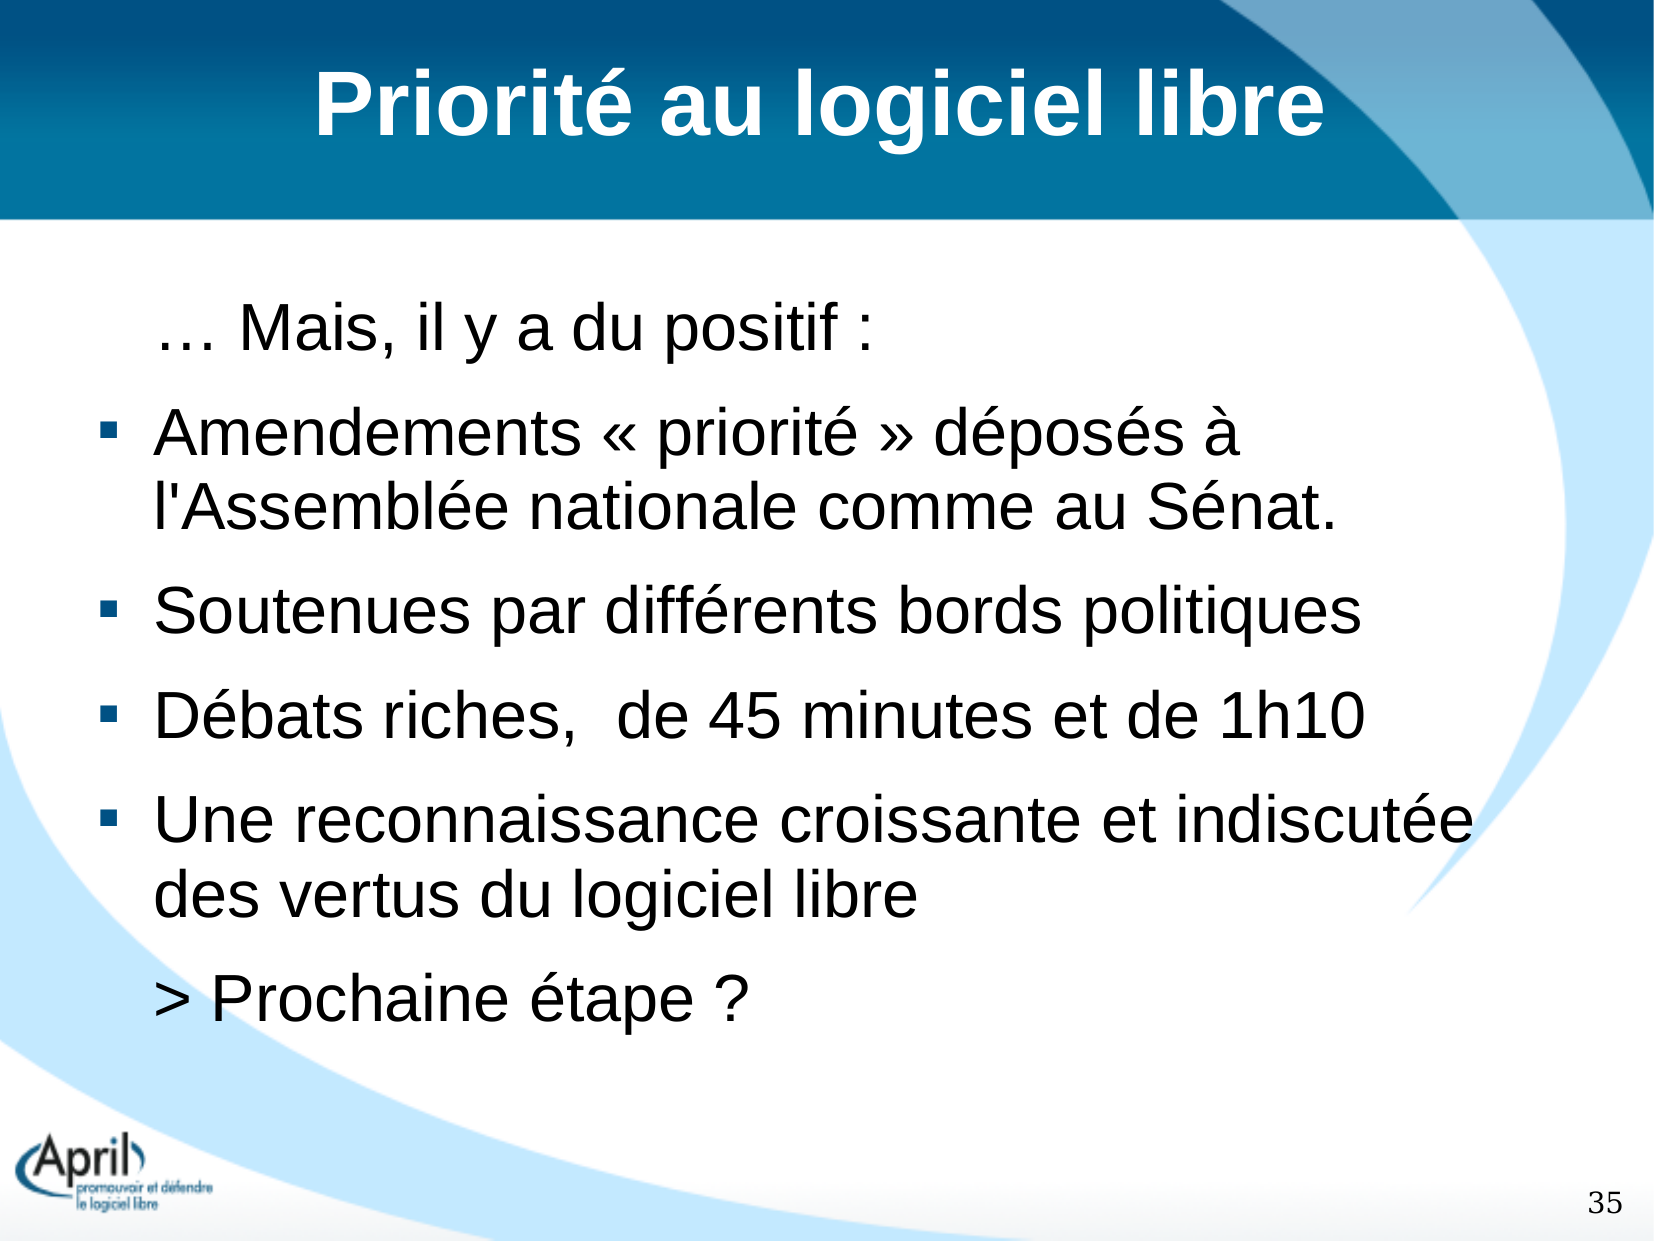

# Priorité au logiciel libre
… Mais, il y a du positif :
Amendements « priorité » déposés à l'Assemblée nationale comme au Sénat.
Soutenues par différents bords politiques
Débats riches, de 45 minutes et de 1h10
Une reconnaissance croissante et indiscutée des vertus du logiciel libre
> Prochaine étape ?
35